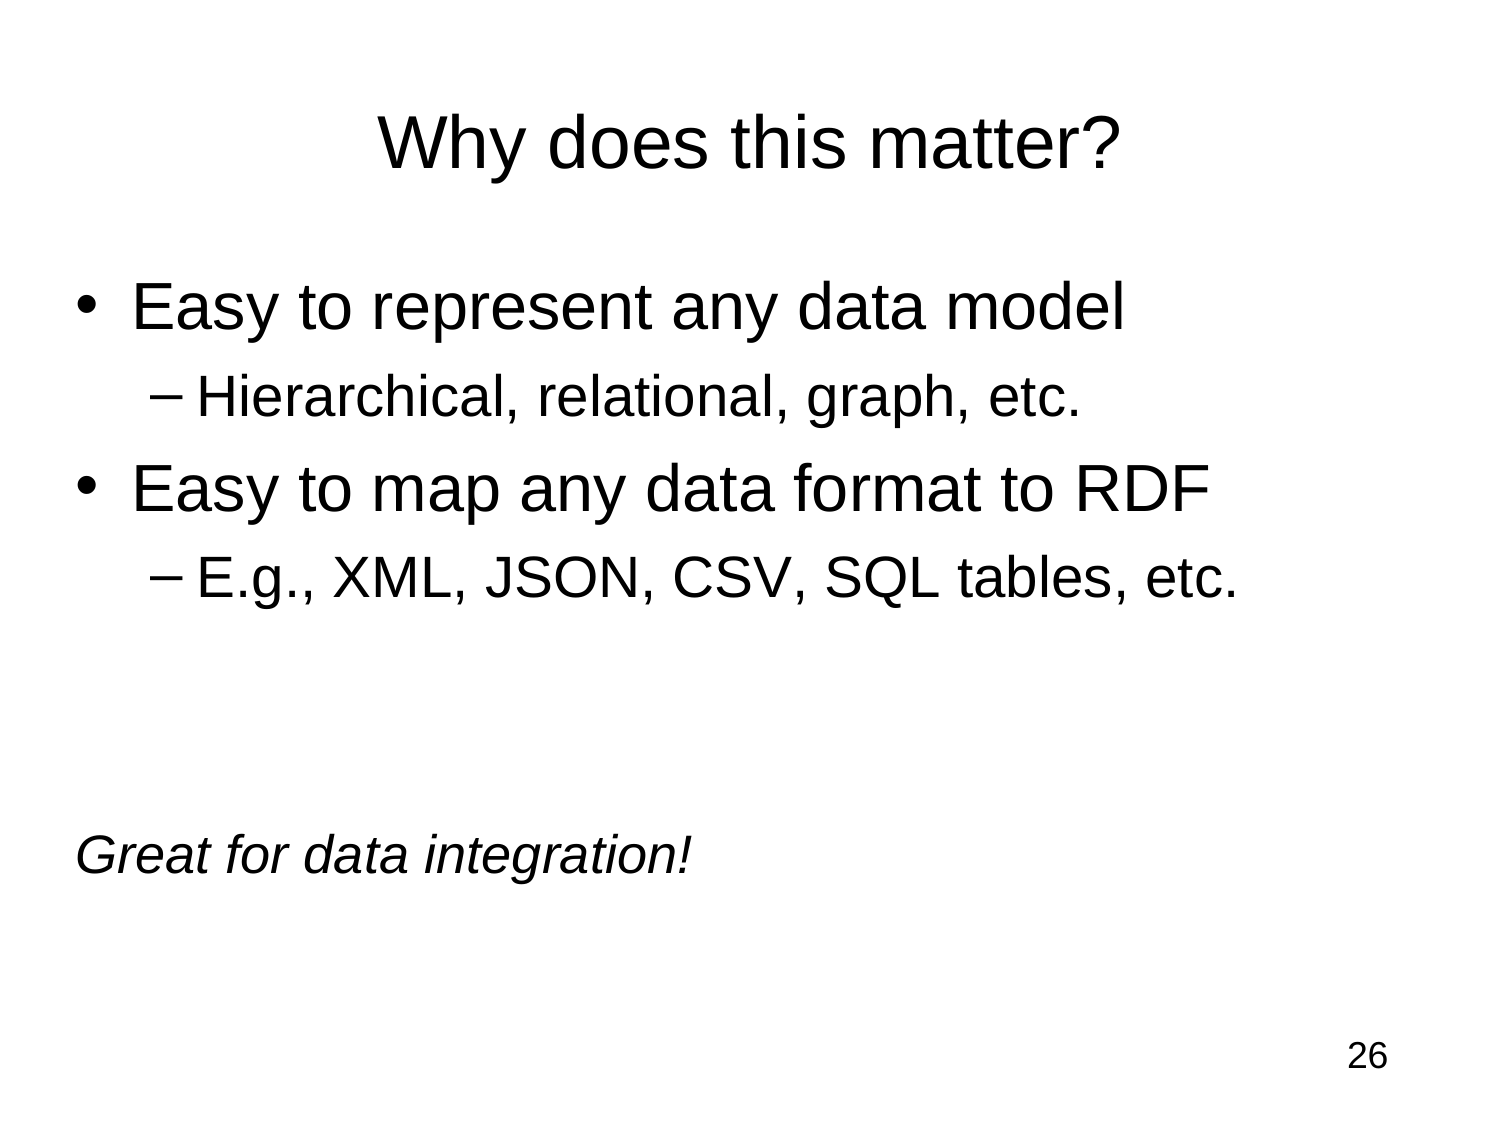

# Why does this matter?
Easy to represent any data model
Hierarchical, relational, graph, etc.
Easy to map any data format to RDF
E.g., XML, JSON, CSV, SQL tables, etc.
Great for data integration!
26